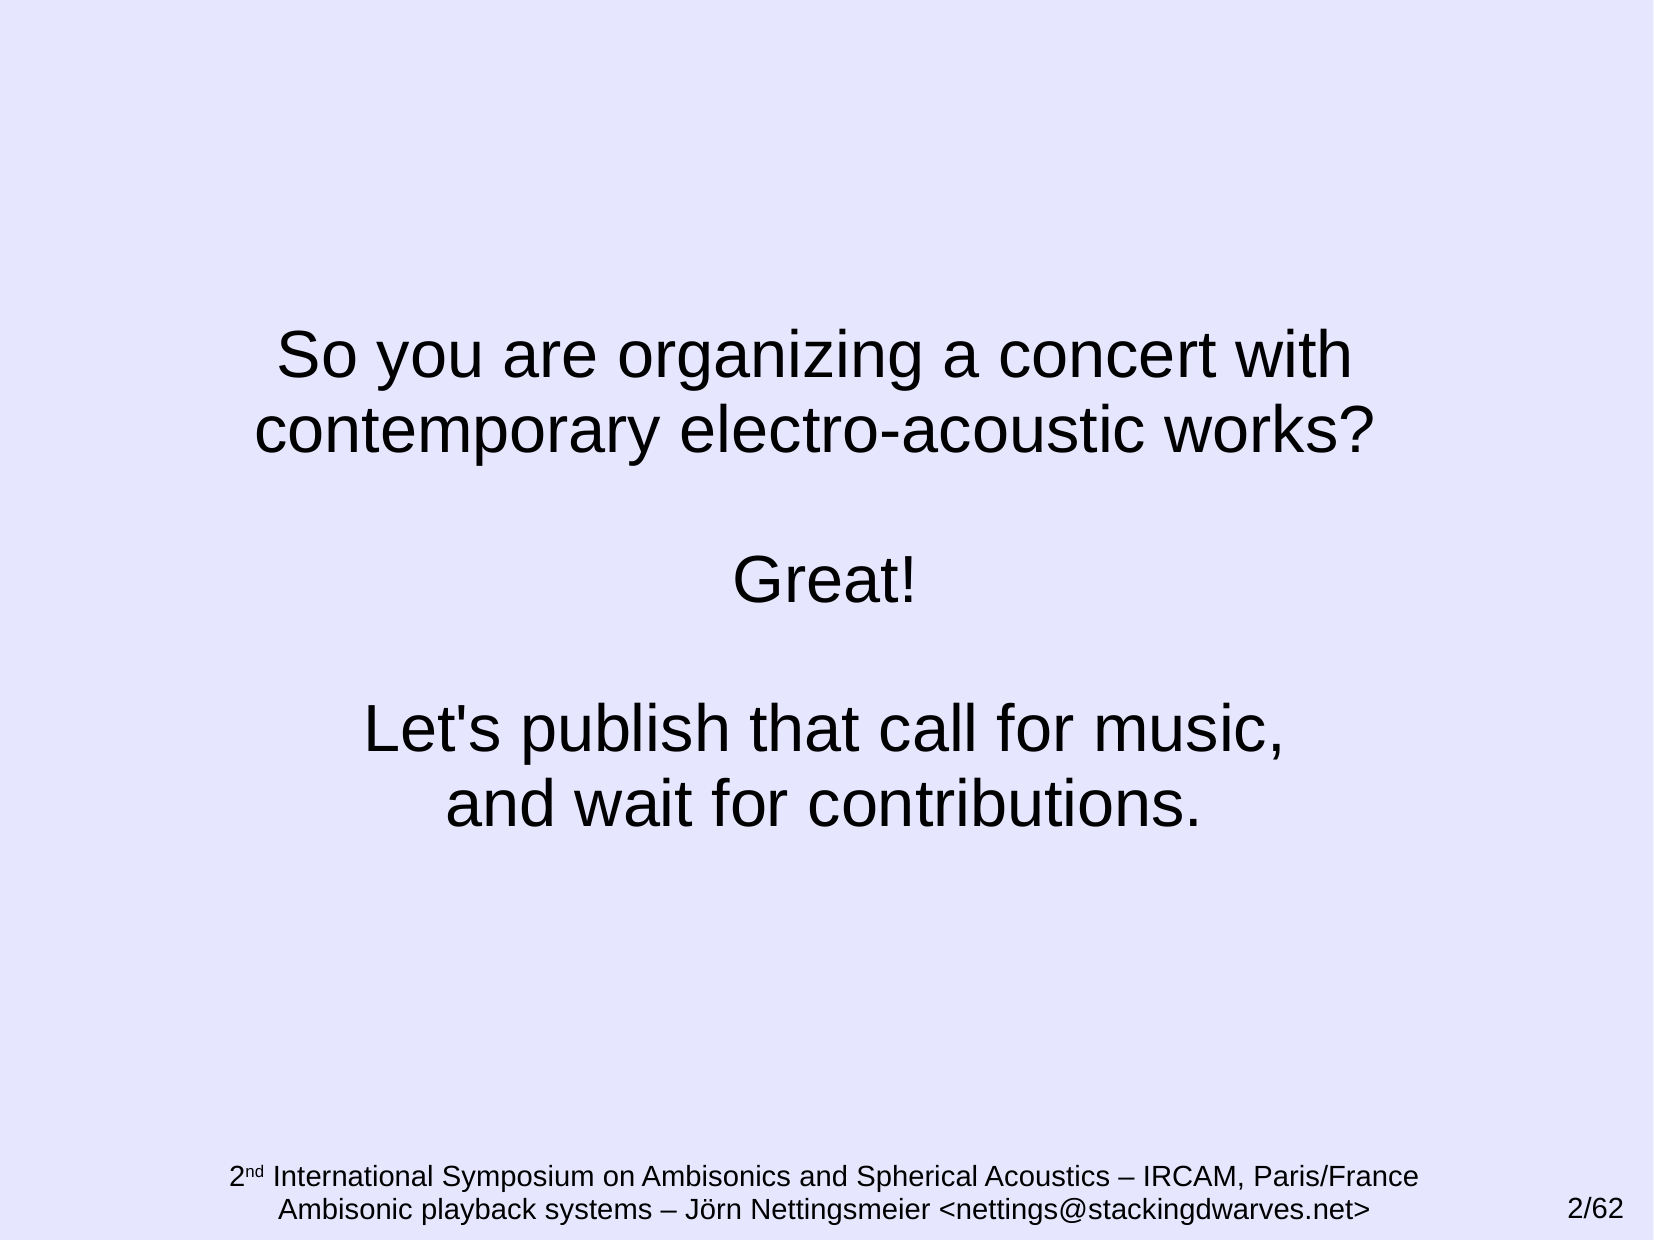

# So you are organizing a concert with
contemporary electro-acoustic works?
Great!
Let's publish that call for music,
and wait for contributions.